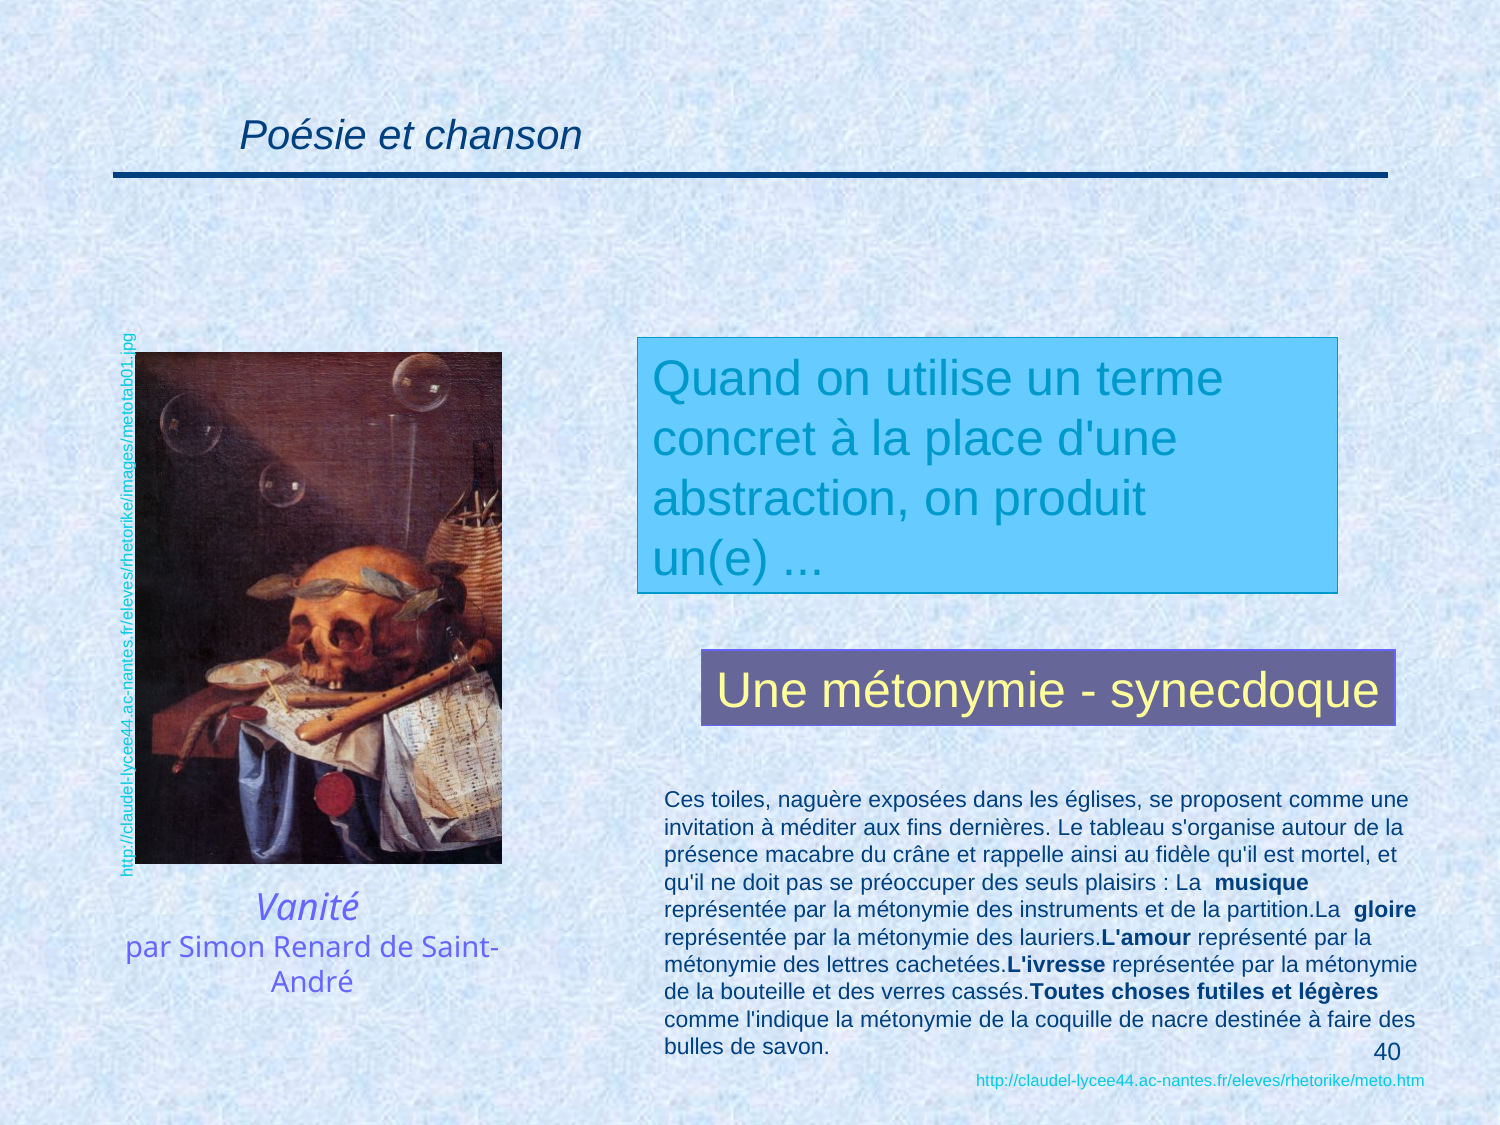

Poésie et chanson
http://claudel-lycee44.ac-nantes.fr/eleves/rhetorike/images/metotab01.jpg
Vanité
par Simon Renard de Saint-André
Quand on utilise un terme concret à la place d'une abstraction, on produit un(e) ...
Une métonymie - synecdoque
Ces toiles, naguère exposées dans les églises, se proposent comme une invitation à méditer aux fins dernières. Le tableau s'organise autour de la présence macabre du crâne et rappelle ainsi au fidèle qu'il est mortel, et qu'il ne doit pas se préoccuper des seuls plaisirs : La musique représentée par la métonymie des instruments et de la partition.La gloire représentée par la métonymie des lauriers.L'amour représenté par la métonymie des lettres cachetées.L'ivresse représentée par la métonymie de la bouteille et des verres cassés.Toutes choses futiles et légères comme l'indique la métonymie de la coquille de nacre destinée à faire des bulles de savon.
http://claudel-lycee44.ac-nantes.fr/eleves/rhetorike/meto.htm
40